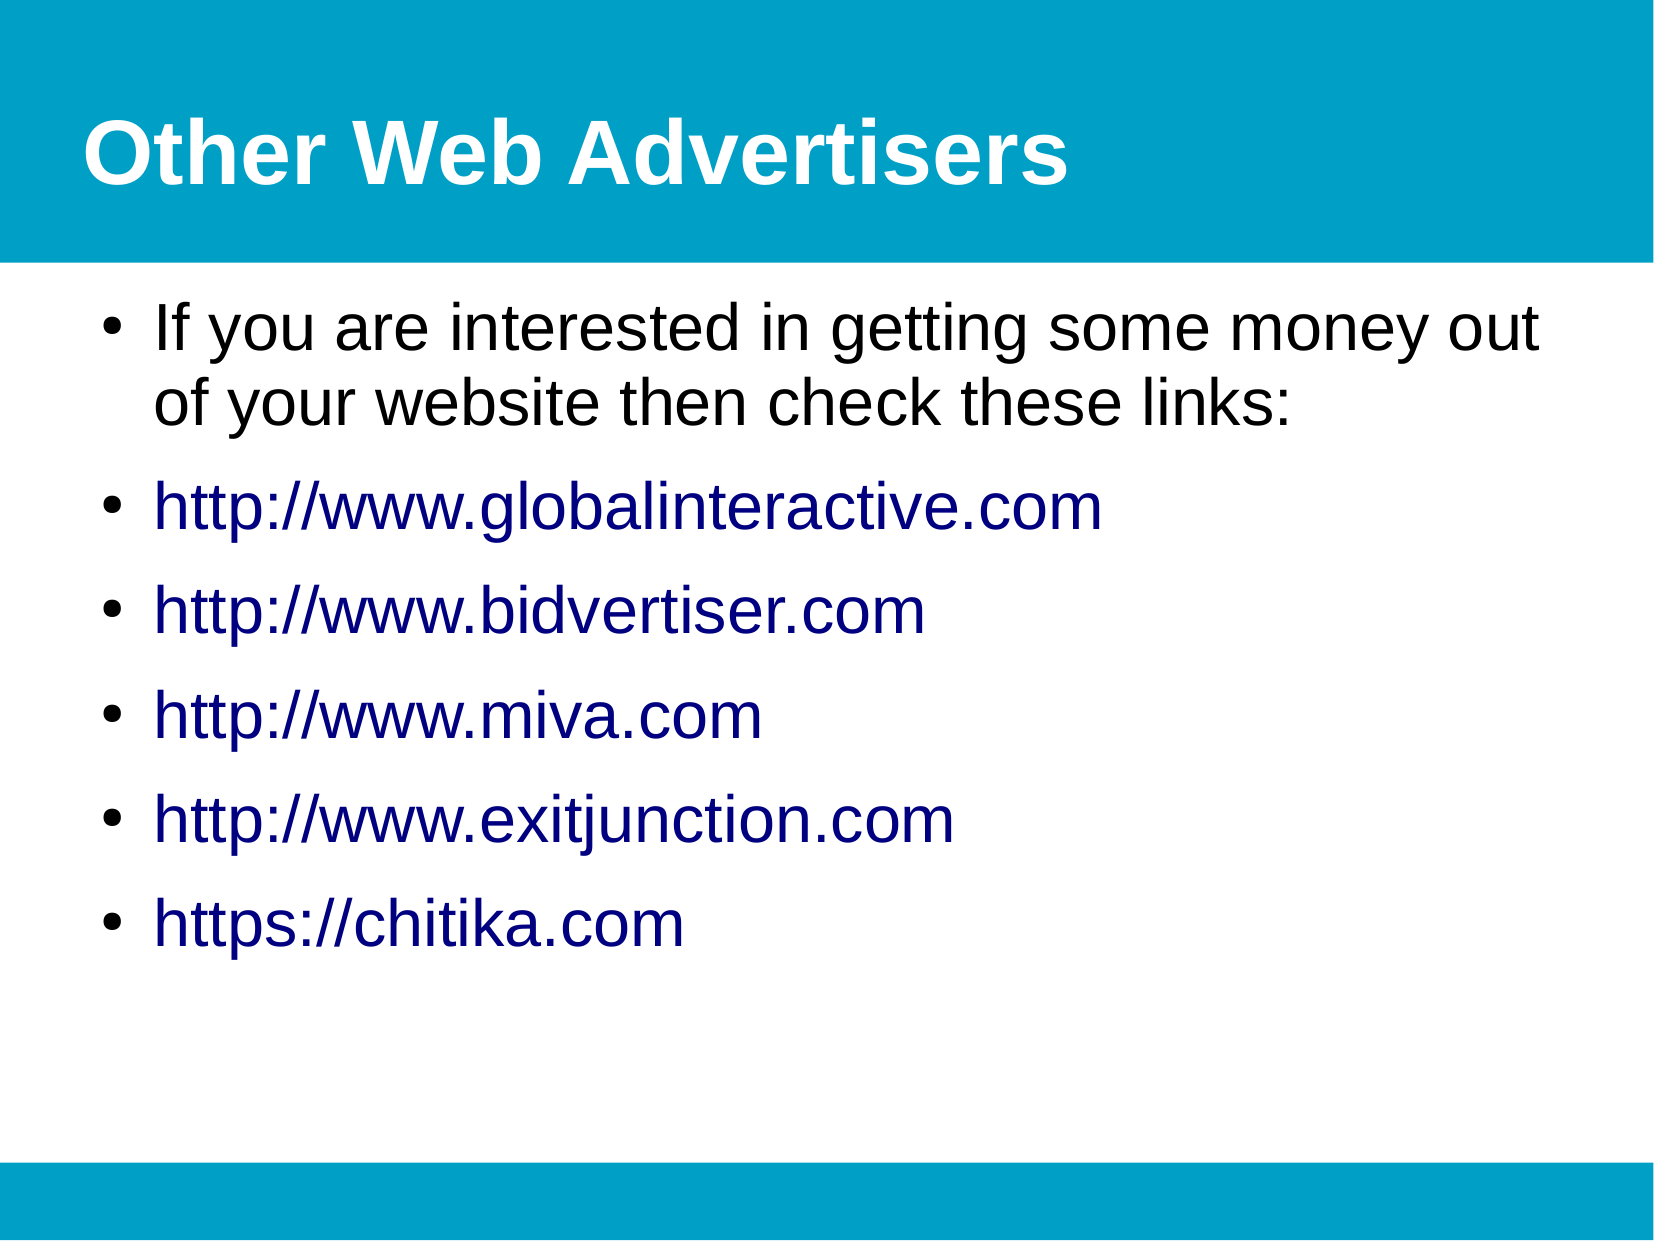

# Other Web Advertisers
If you are interested in getting some money out of your website then check these links:
http://www.globalinteractive.com
http://www.bidvertiser.com
http://www.miva.com
http://www.exitjunction.com
https://chitika.com